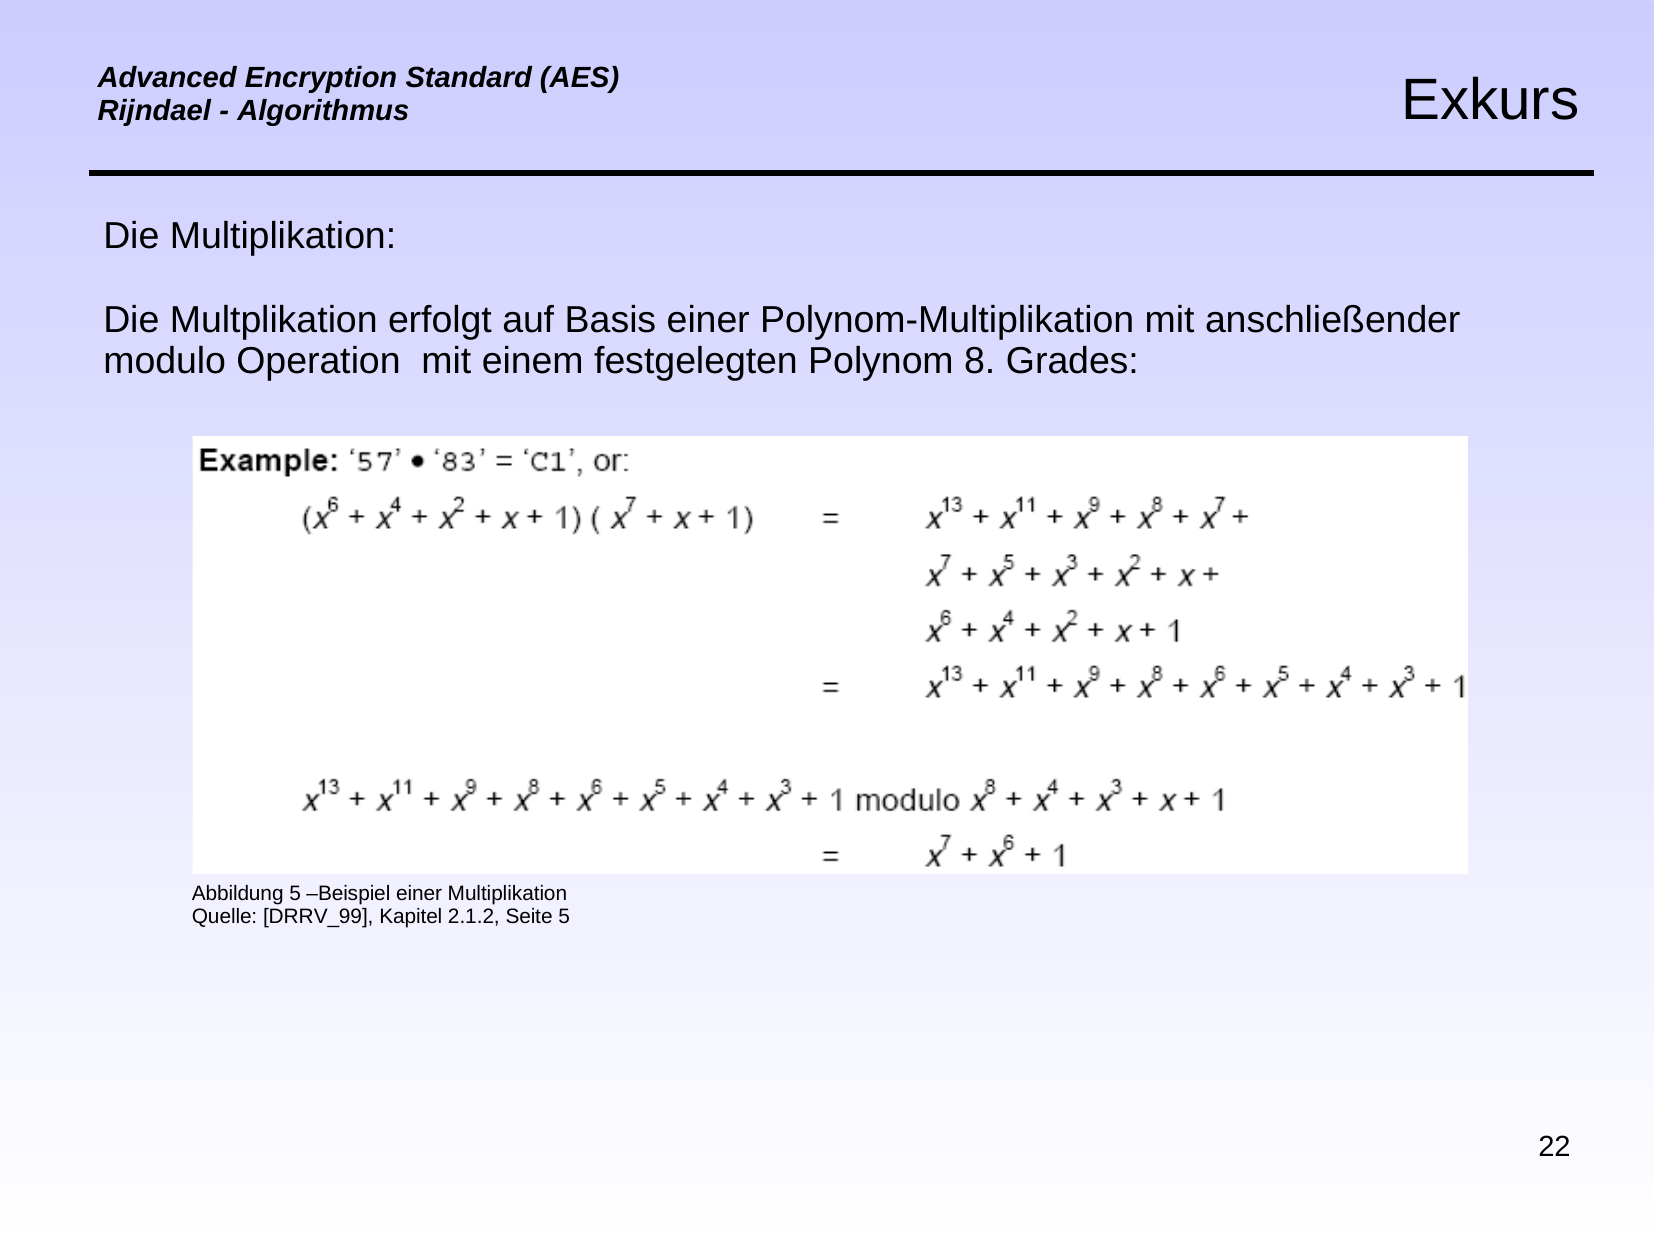

Advanced Encryption Standard (AES)
Rijndael - Algorithmus
Exkurs
Die Multiplikation:
Die Multplikation erfolgt auf Basis einer Polynom-Multiplikation mit anschließender modulo Operation mit einem festgelegten Polynom 8. Grades:
Abbildung 5 –Beispiel einer Multiplikation
Quelle: [DRRV_99], Kapitel 2.1.2, Seite 5
22